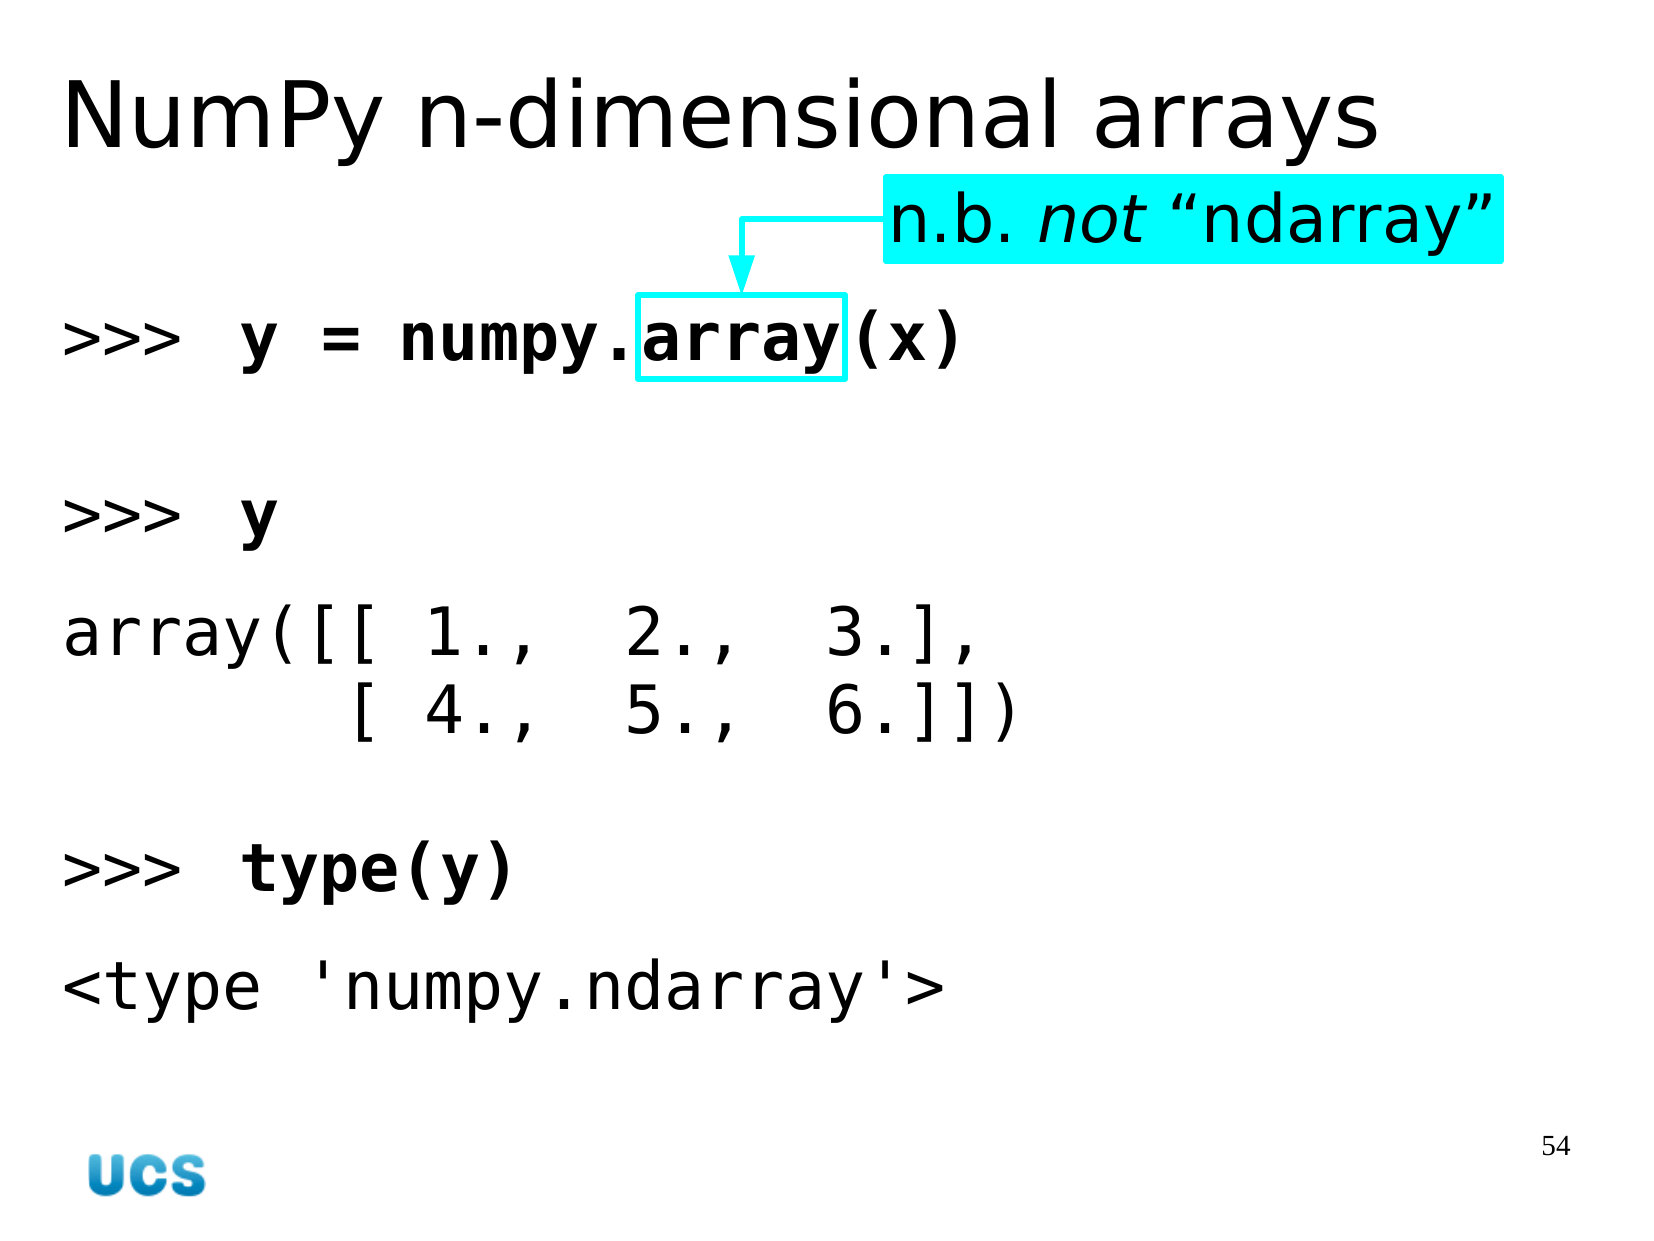

NumPy n-dimensional arrays
n.b. not “ndarray”
>>>
y
=
numpy
.
array
(x)
>>>
y
array([[ 1., 2., 3.],
 [ 4., 5., 6.]])
>>>
type(y)
<type 'numpy.ndarray'>
54